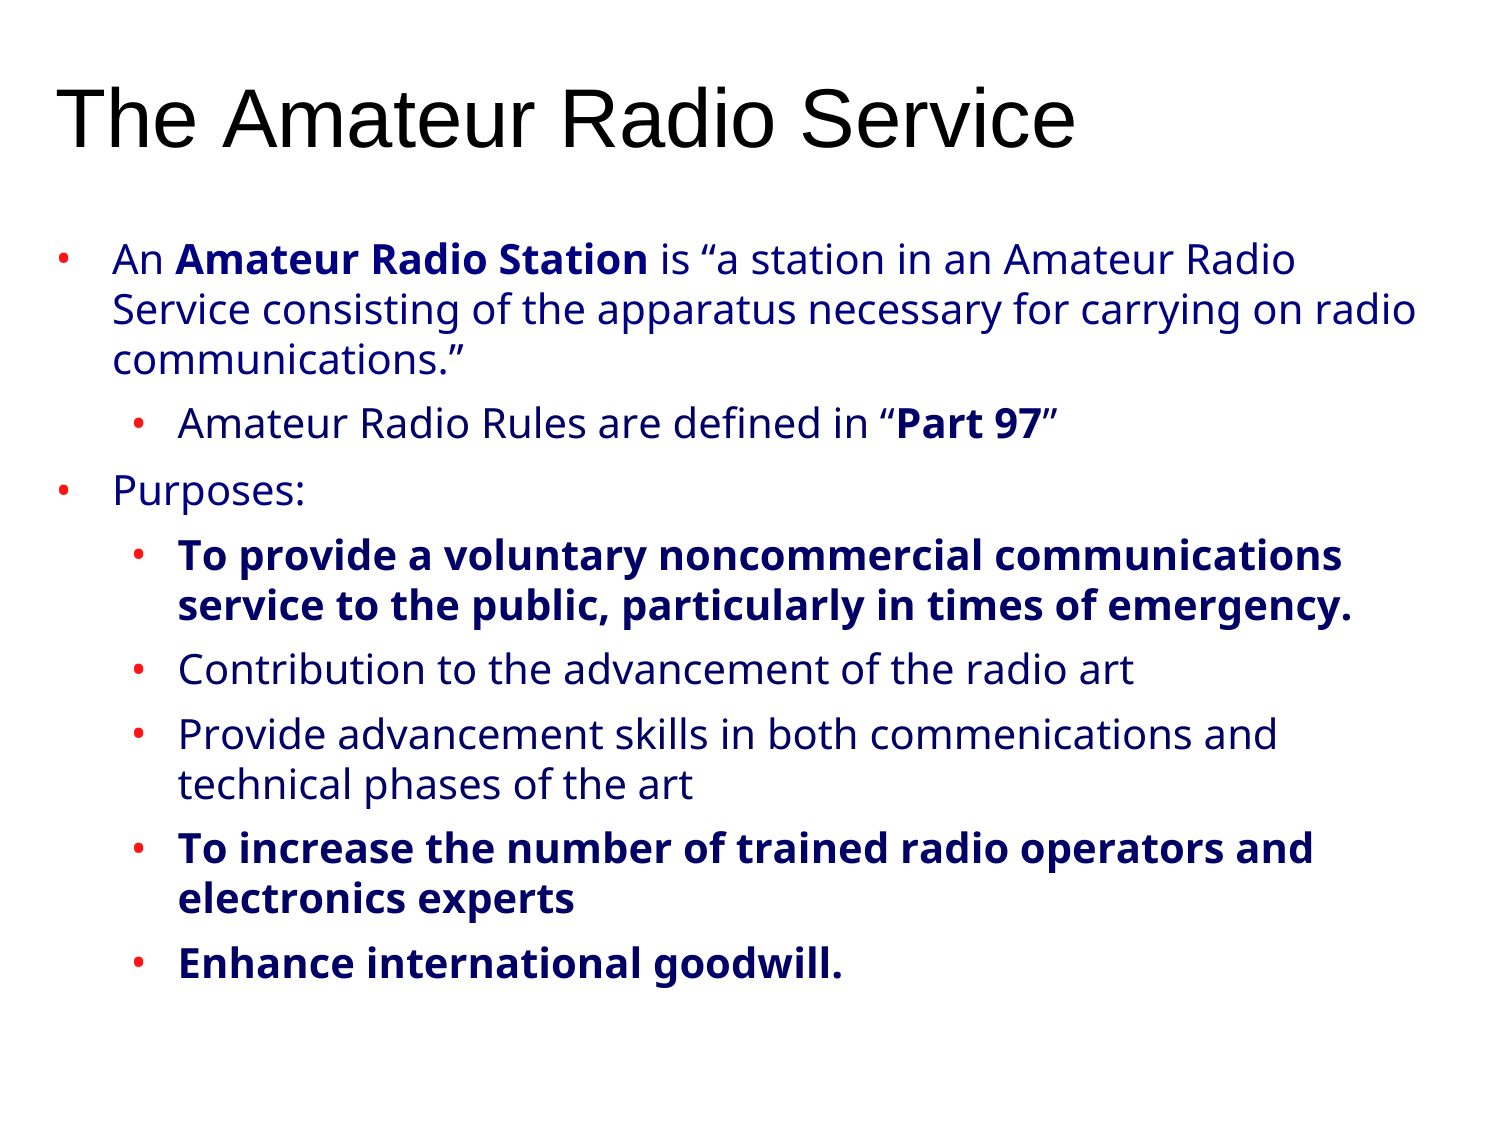

# The Amateur Radio Service
An Amateur Radio Station is “a station in an Amateur Radio Service consisting of the apparatus necessary for carrying on radio communications.”
Amateur Radio Rules are defined in “Part 97”
Purposes:
To provide a voluntary noncommercial communications service to the public, particularly in times of emergency.
Contribution to the advancement of the radio art
Provide advancement skills in both commenications and technical phases of the art
To increase the number of trained radio operators and electronics experts
Enhance international goodwill.